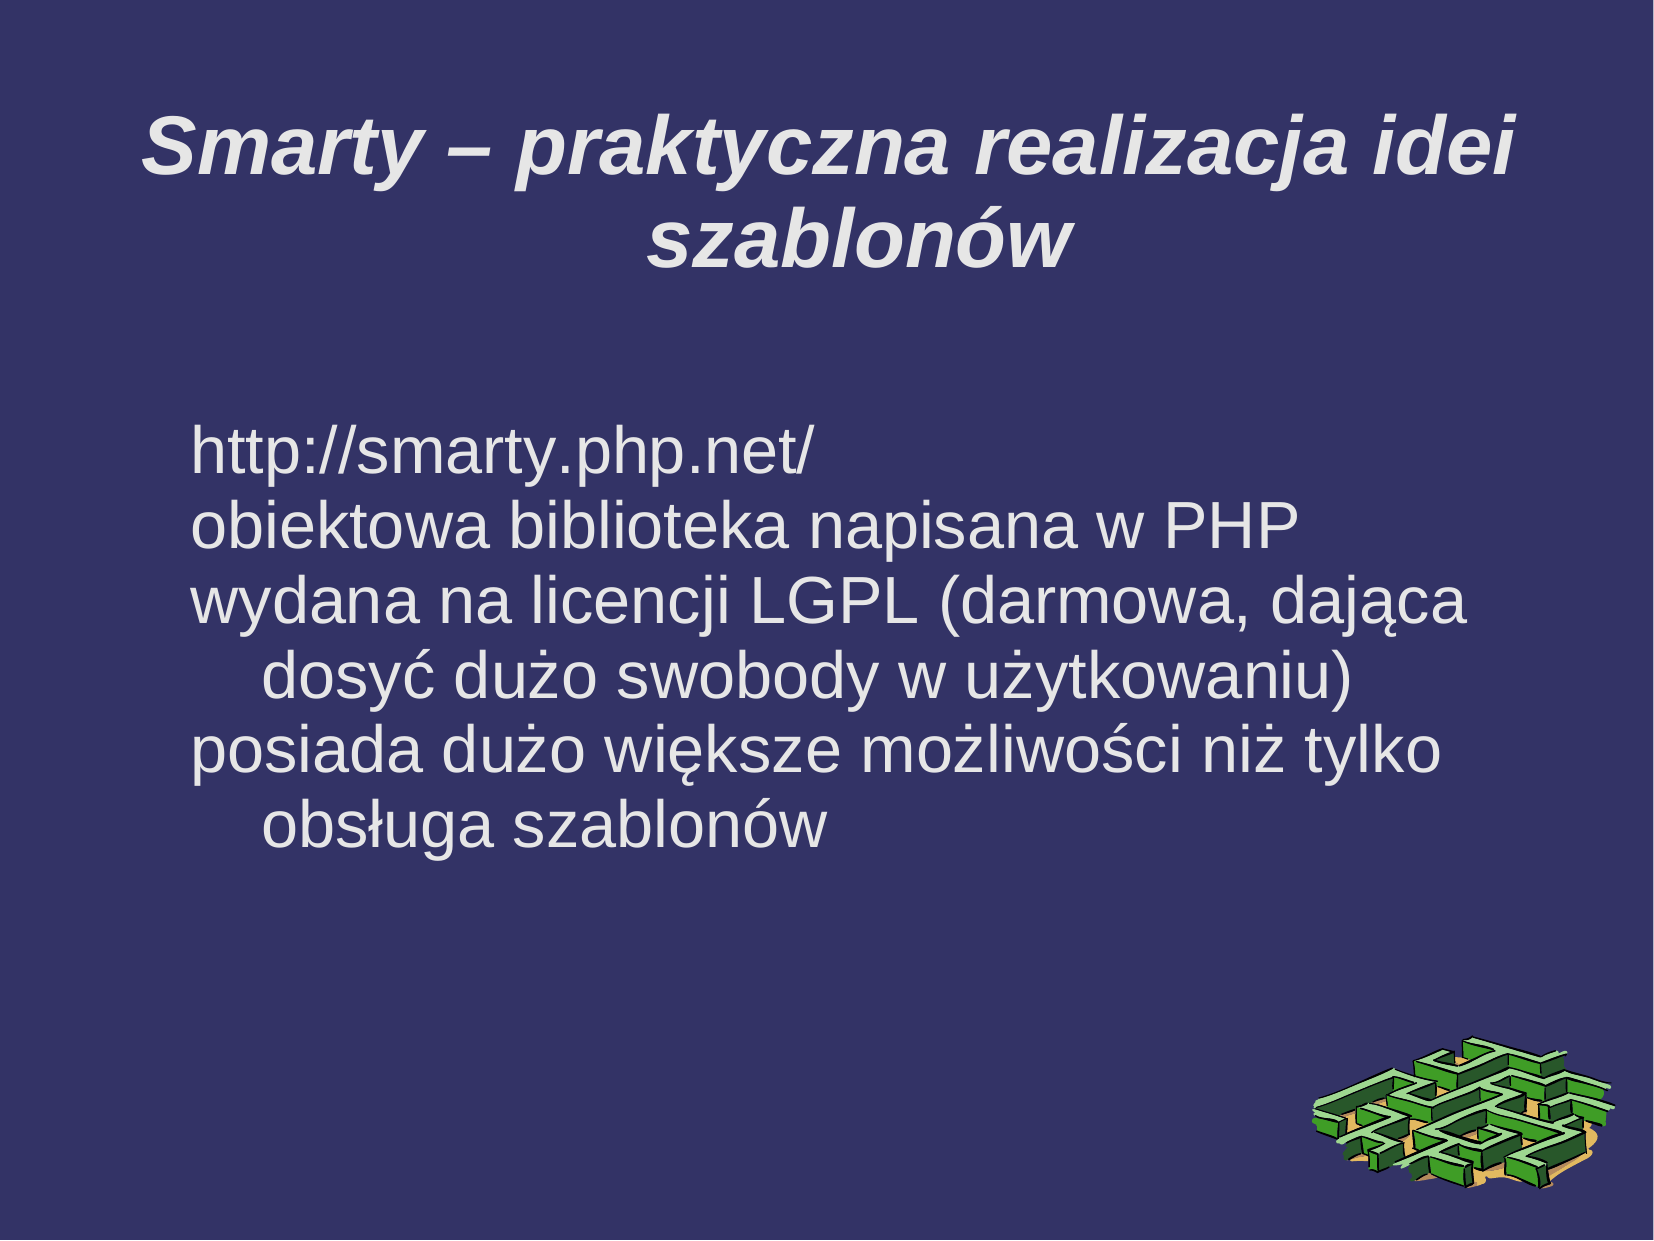

# Smarty – praktyczna realizacja idei szablonów
http://smarty.php.net/
obiektowa biblioteka napisana w PHP
wydana na licencji LGPL (darmowa, dająca dosyć dużo swobody w użytkowaniu)
posiada dużo większe możliwości niż tylko obsługa szablonów